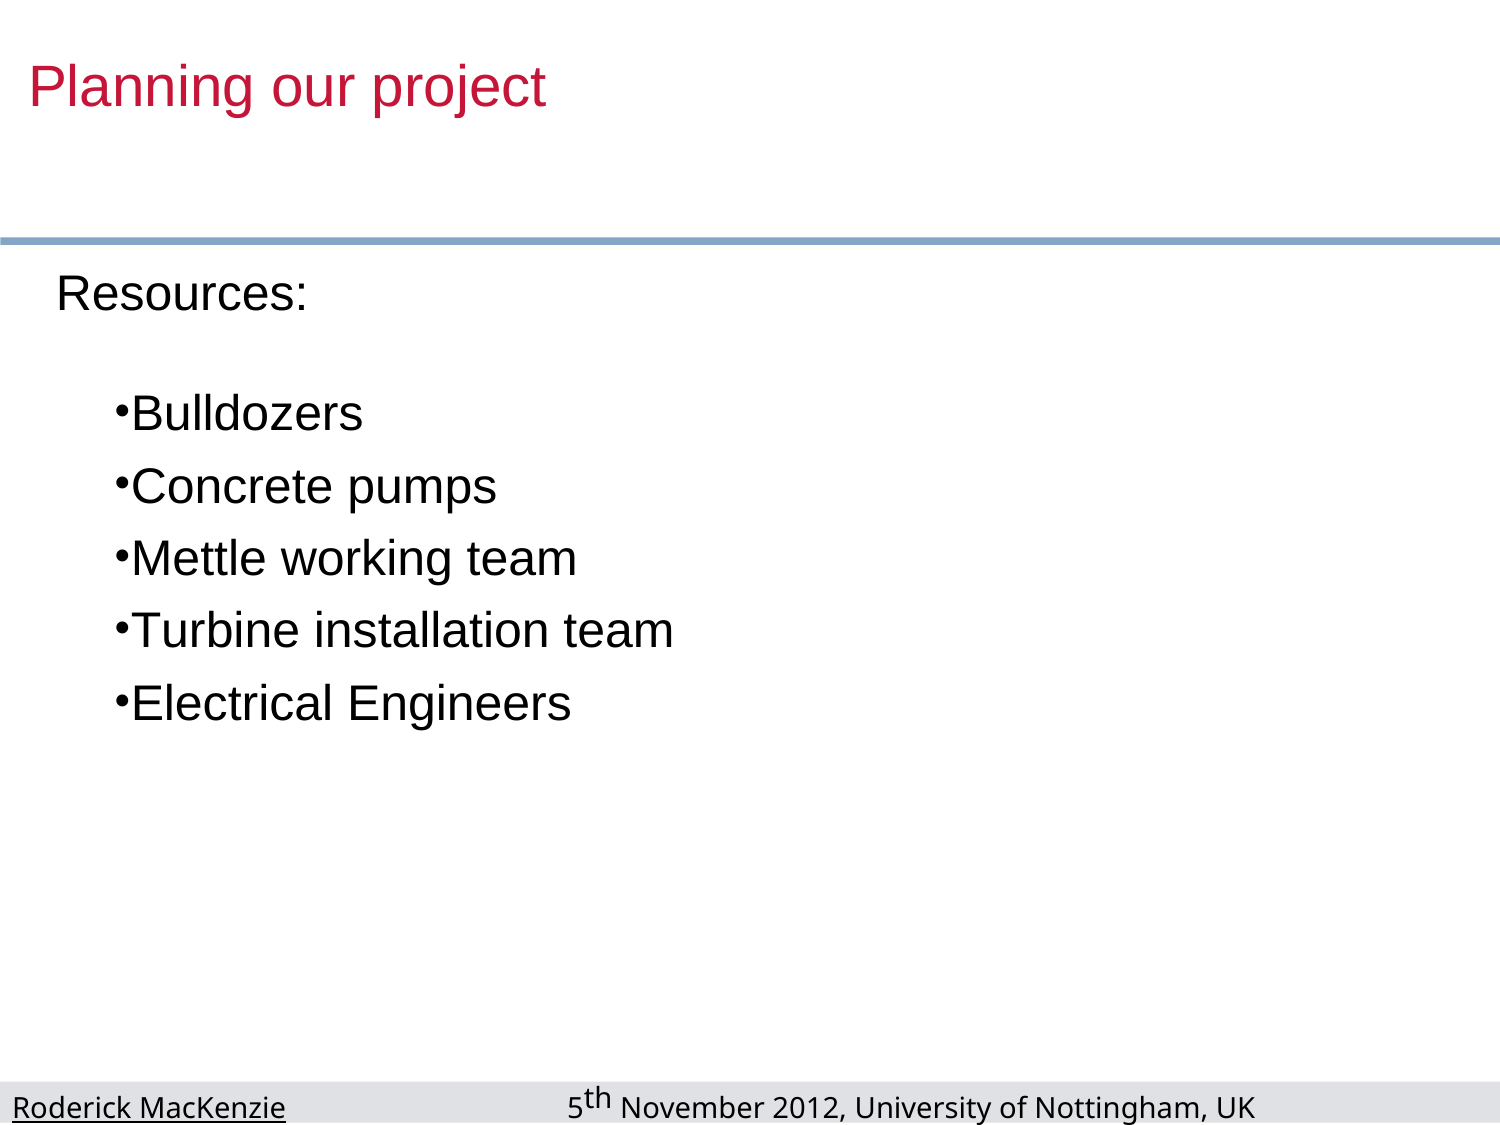

# Planning our project
Resources:
Bulldozers
Concrete pumps
Mettle working team
Turbine installation team
Electrical Engineers